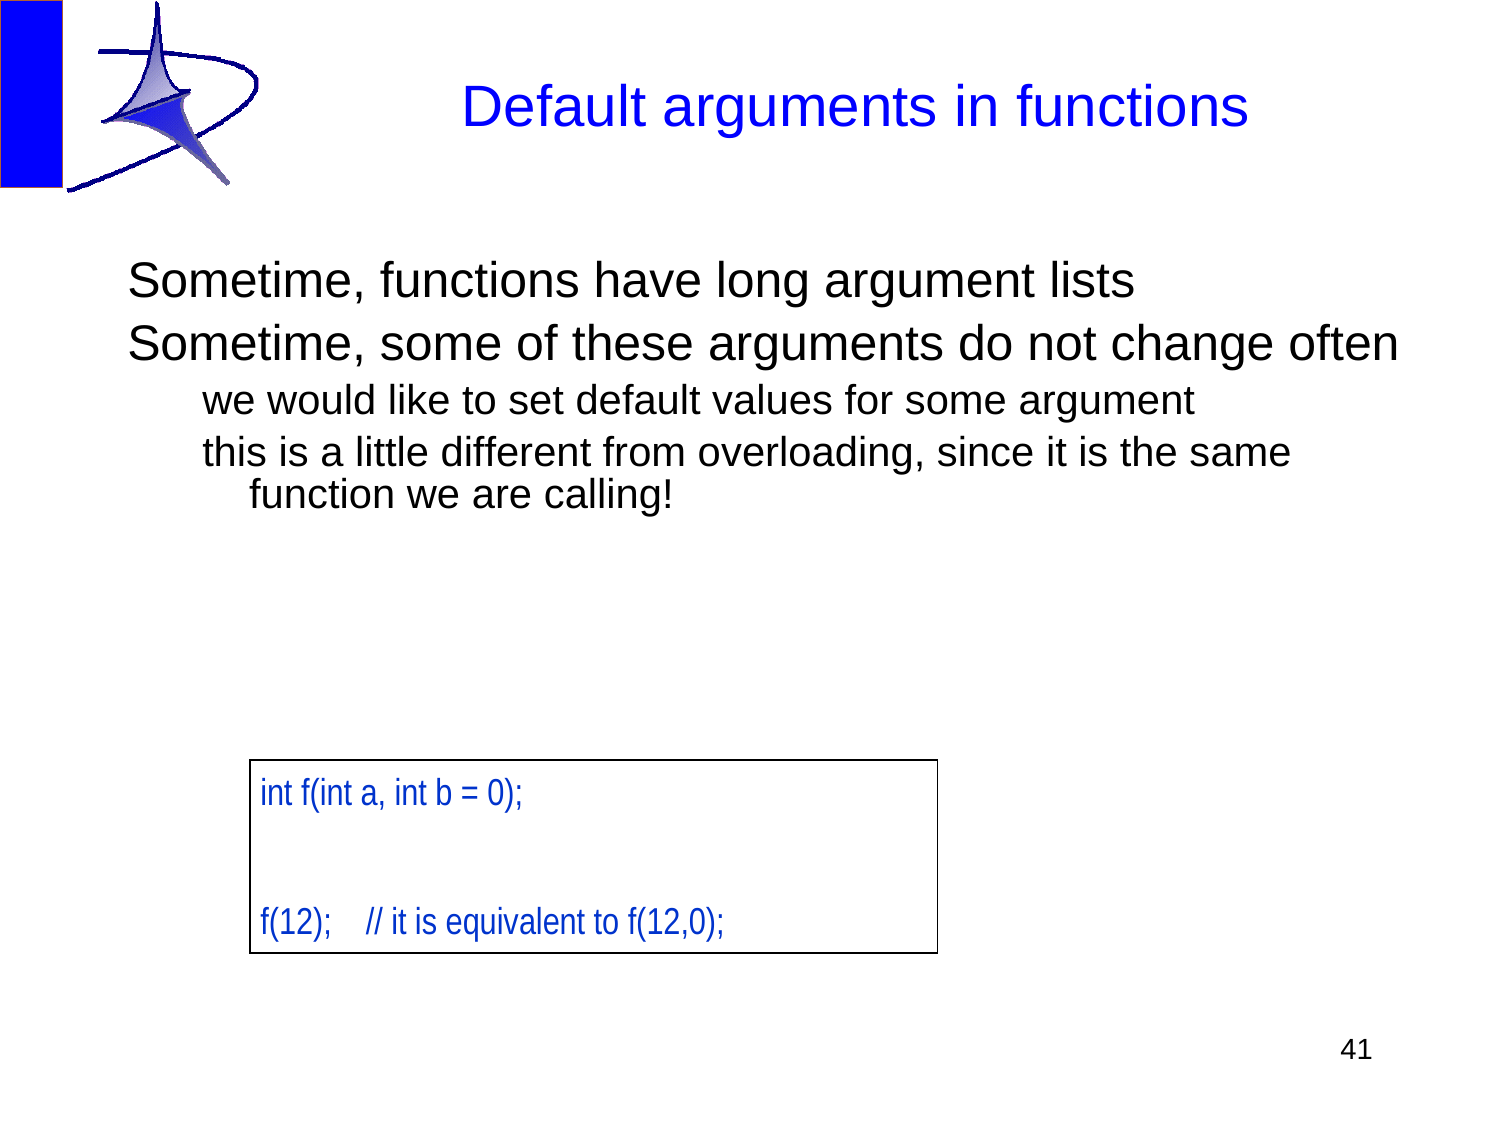

# Default arguments in functions
Sometime, functions have long argument lists
Sometime, some of these arguments do not change often
we would like to set default values for some argument
this is a little different from overloading, since it is the same function we are calling!
int f(int a, int b = 0);
f(12); // it is equivalent to f(12,0);
41